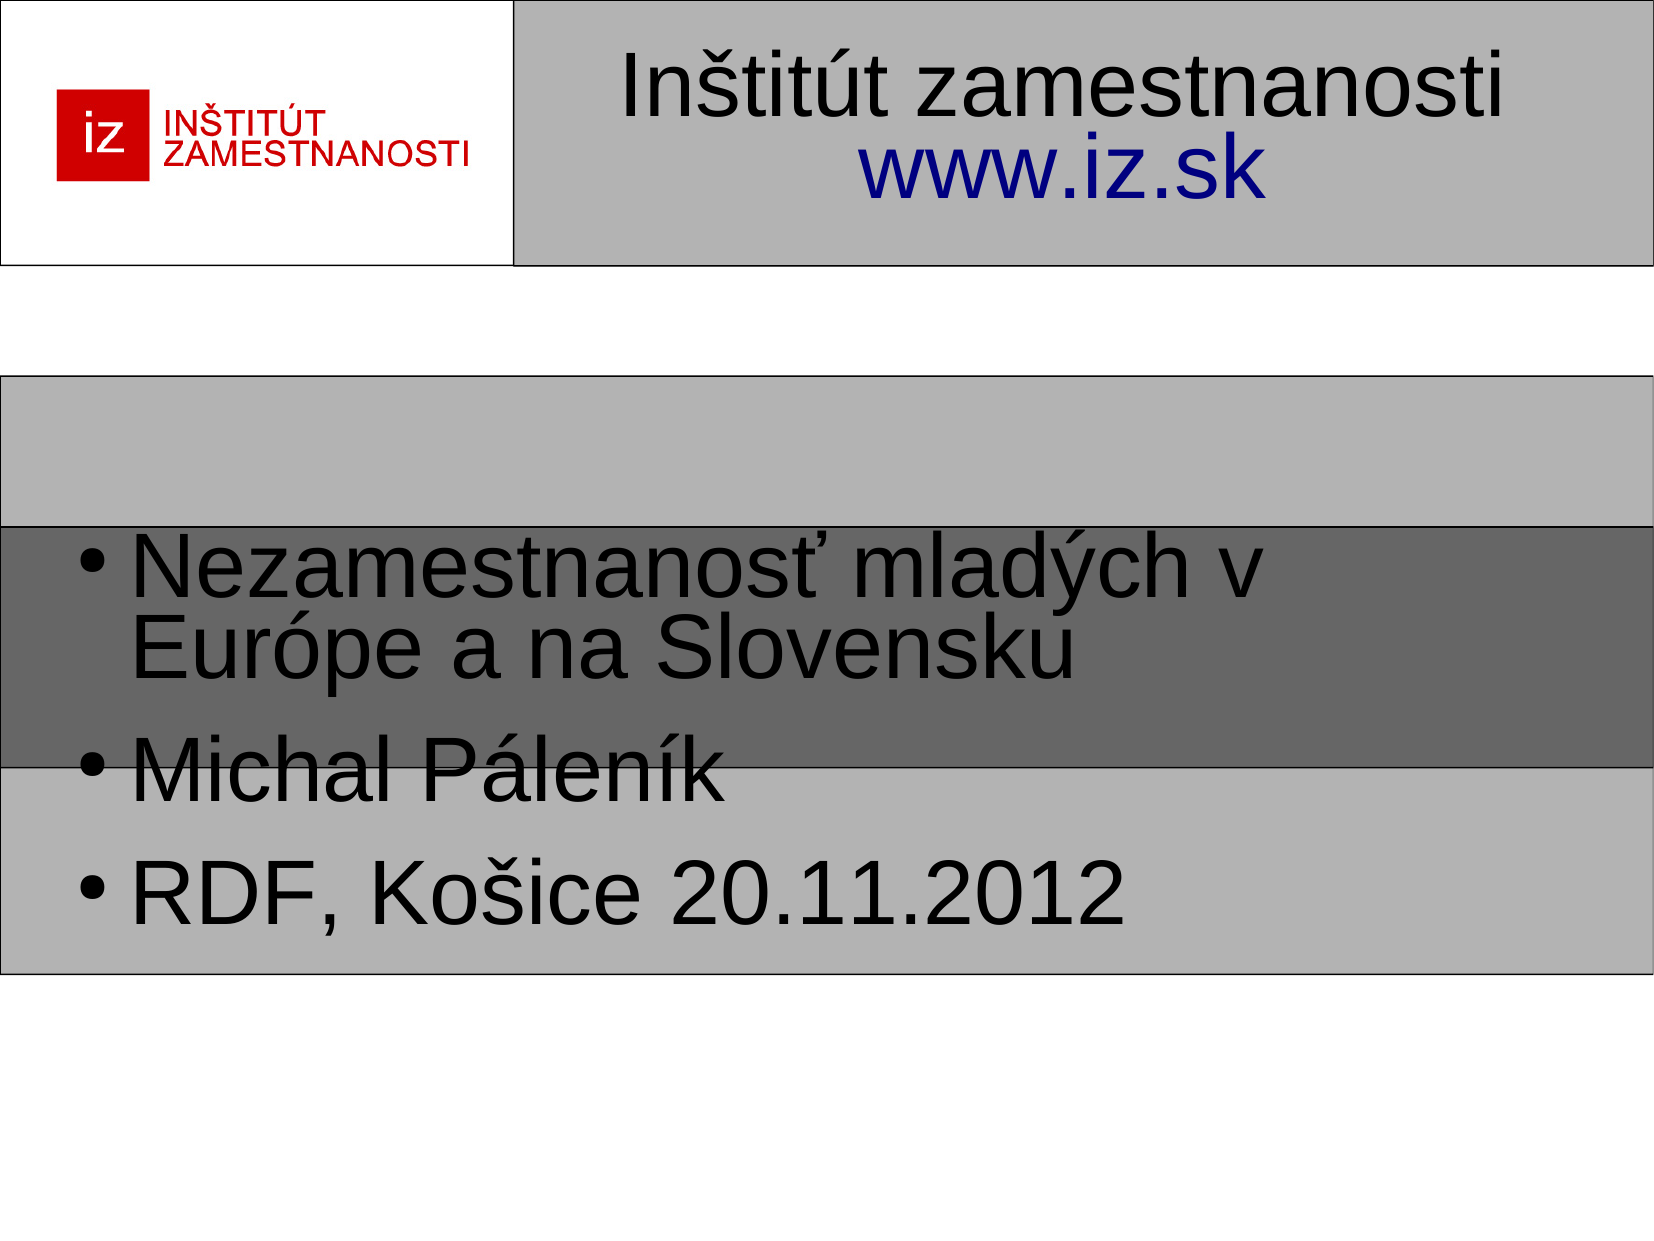

# Inštitút zamestnanosti www.iz.sk
Nezamestnanosť mladých v Európe a na Slovensku
Michal Páleník
RDF, Košice 20.11.2012